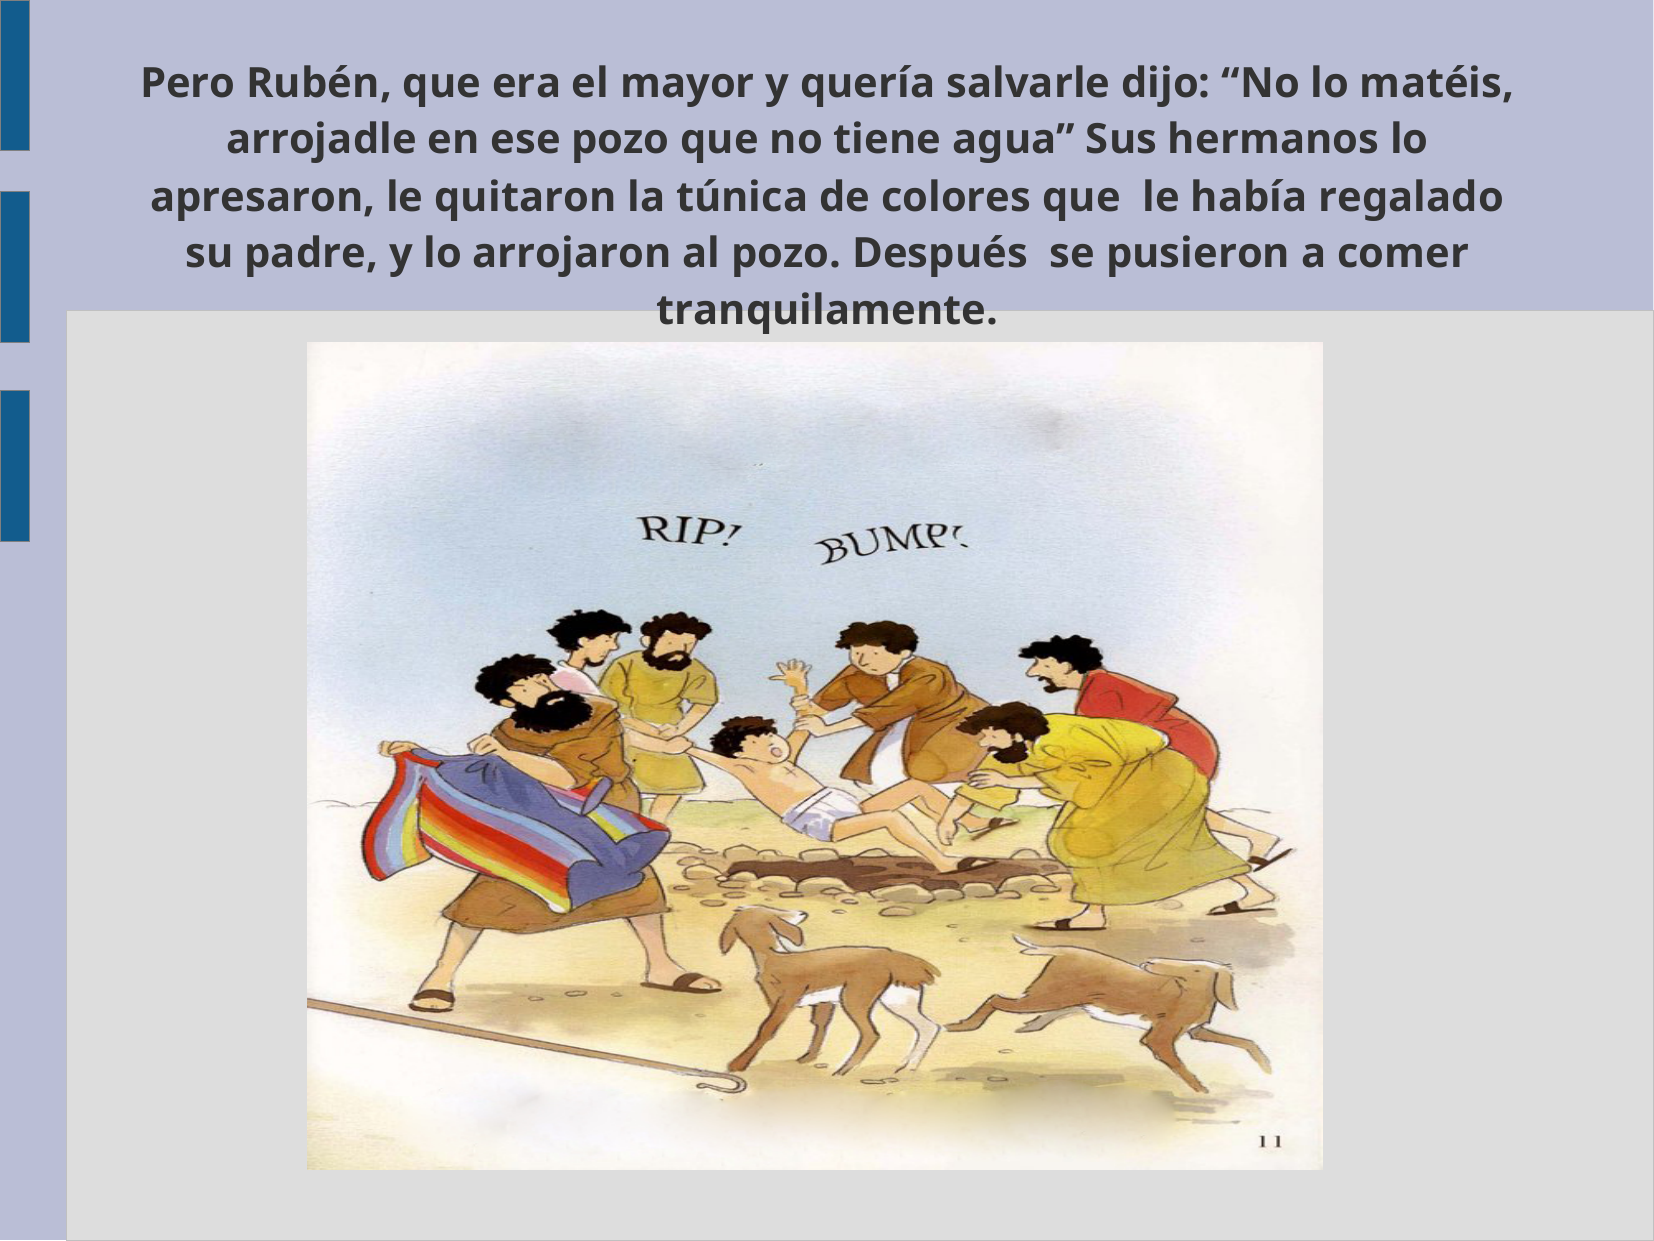

# Pero Rubén, que era el mayor y quería salvarle dijo: “No lo matéis, arrojadle en ese pozo que no tiene agua” Sus hermanos lo apresaron, le quitaron la túnica de colores que  le había regalado su padre, y lo arrojaron al pozo. Después  se pusieron a comer tranquilamente.